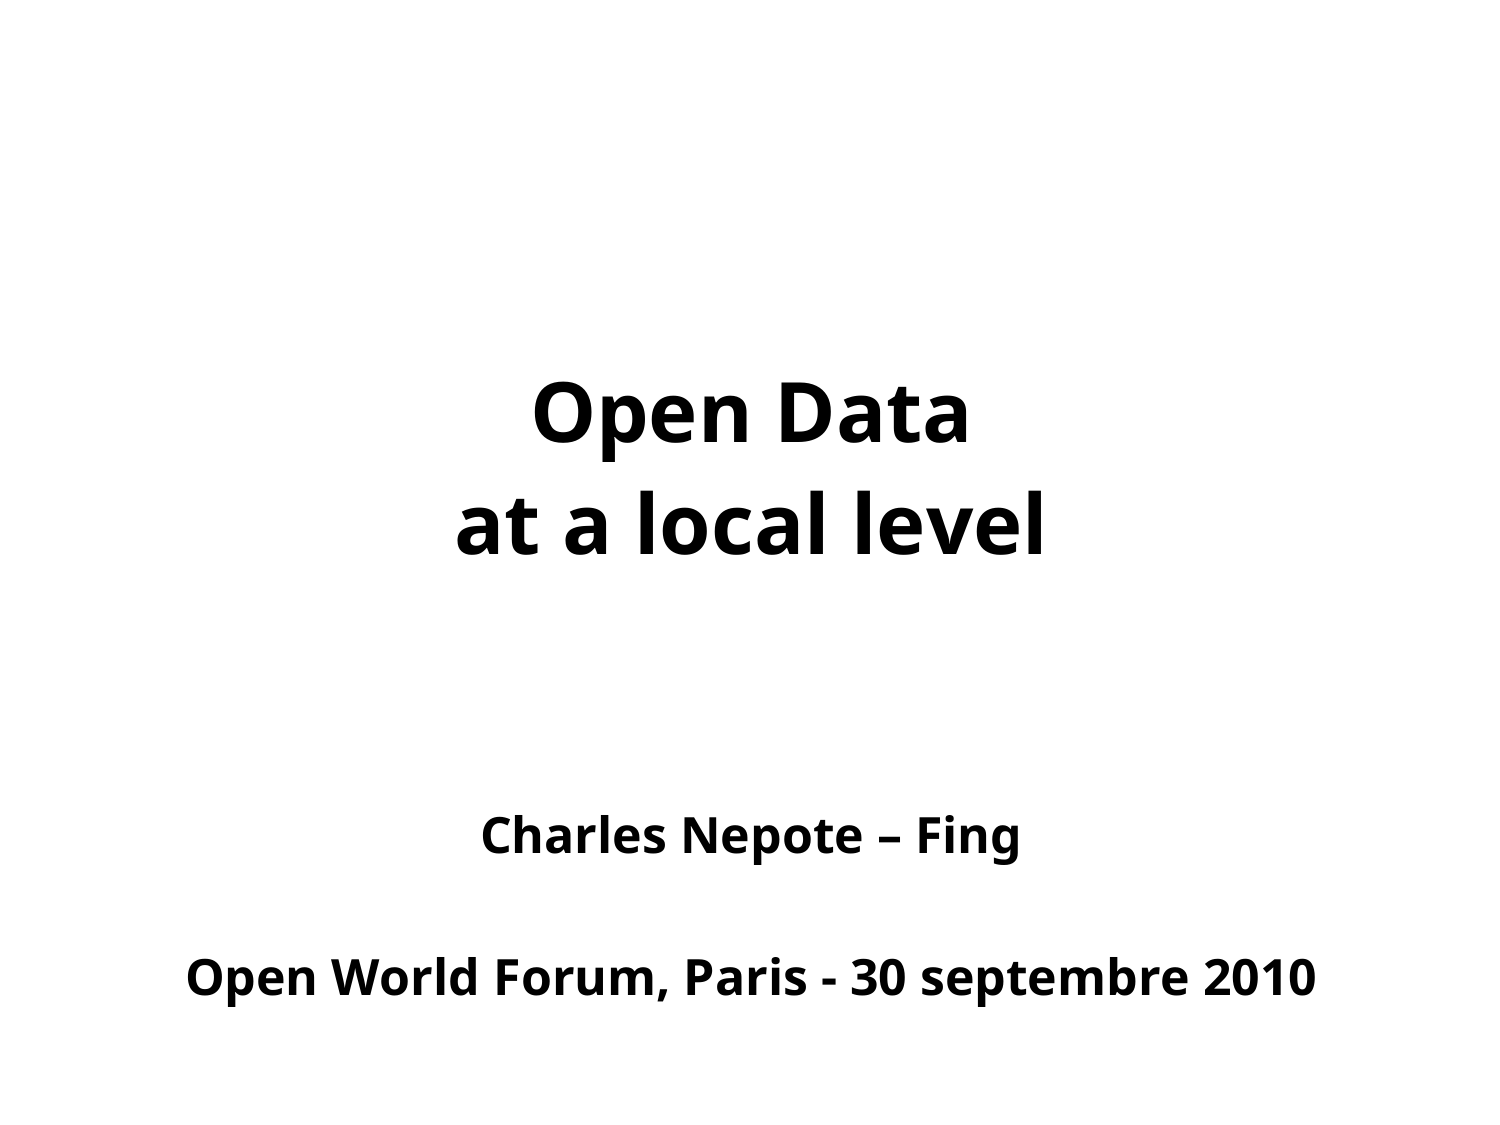

Open Data
at a local level
Charles Nepote – Fing
Open World Forum, Paris - 30 septembre 2010